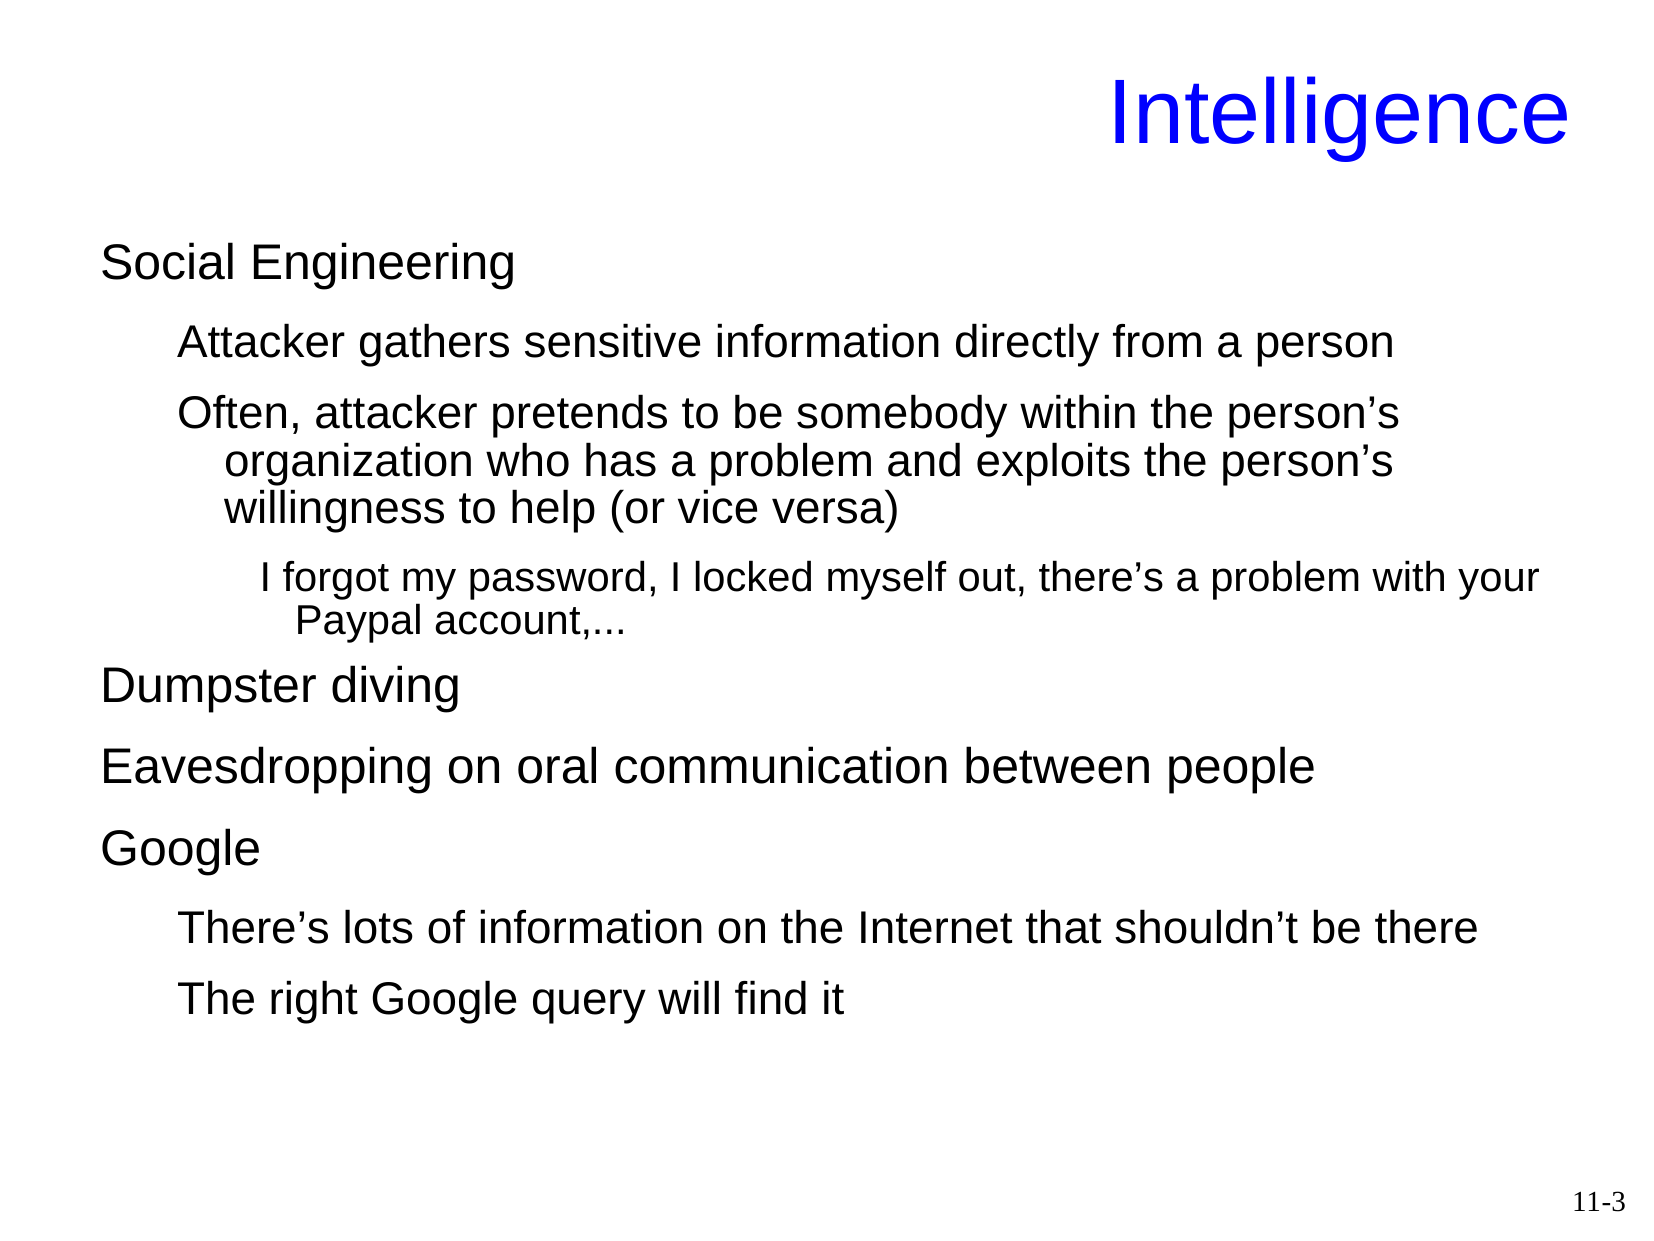

# Intelligence
Social Engineering
Attacker gathers sensitive information directly from a person
Often, attacker pretends to be somebody within the person’s organization who has a problem and exploits the person’s willingness to help (or vice versa)
I forgot my password, I locked myself out, there’s a problem with your Paypal account,...
Dumpster diving
Eavesdropping on oral communication between people
Google
There’s lots of information on the Internet that shouldn’t be there
The right Google query will find it